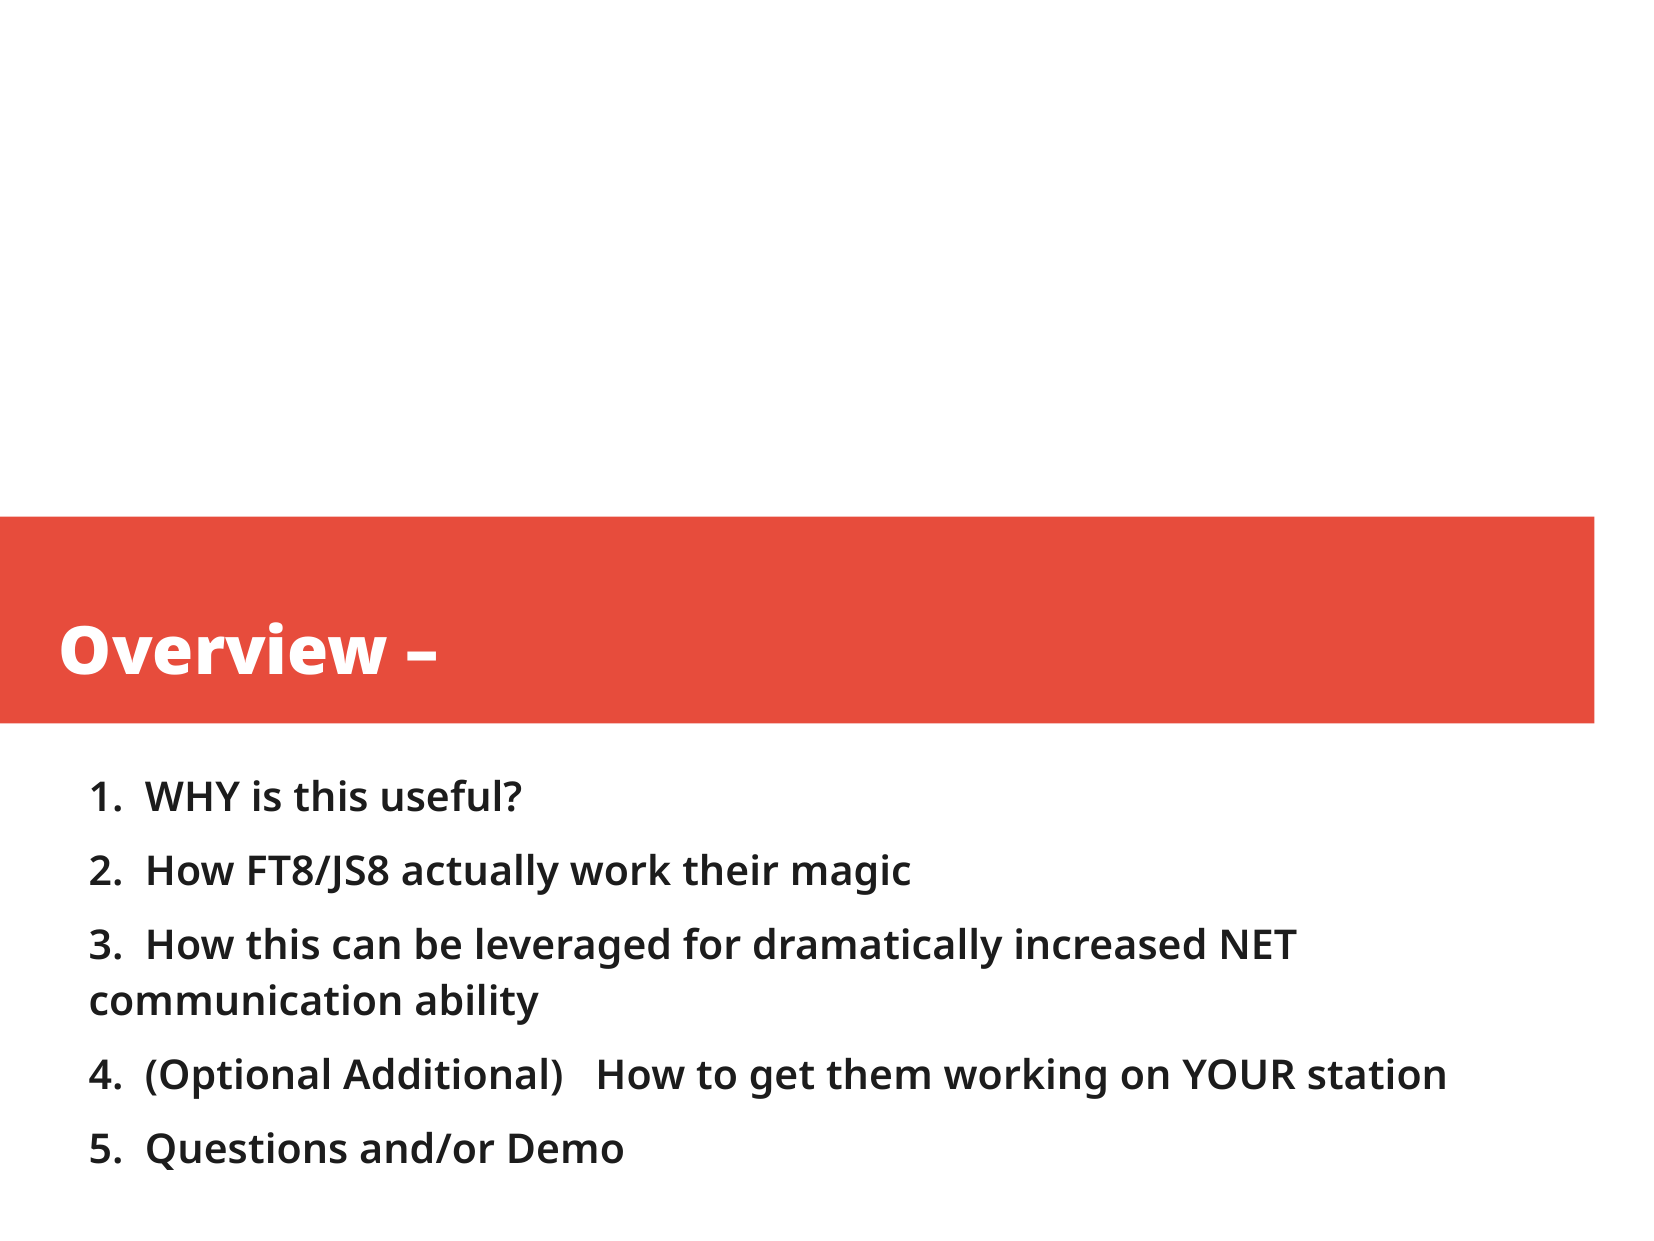

# Overview –
1. WHY is this useful?
2. How FT8/JS8 actually work their magic
3. How this can be leveraged for dramatically increased NET communication ability
4. (Optional Additional) How to get them working on YOUR station
5. Questions and/or Demo